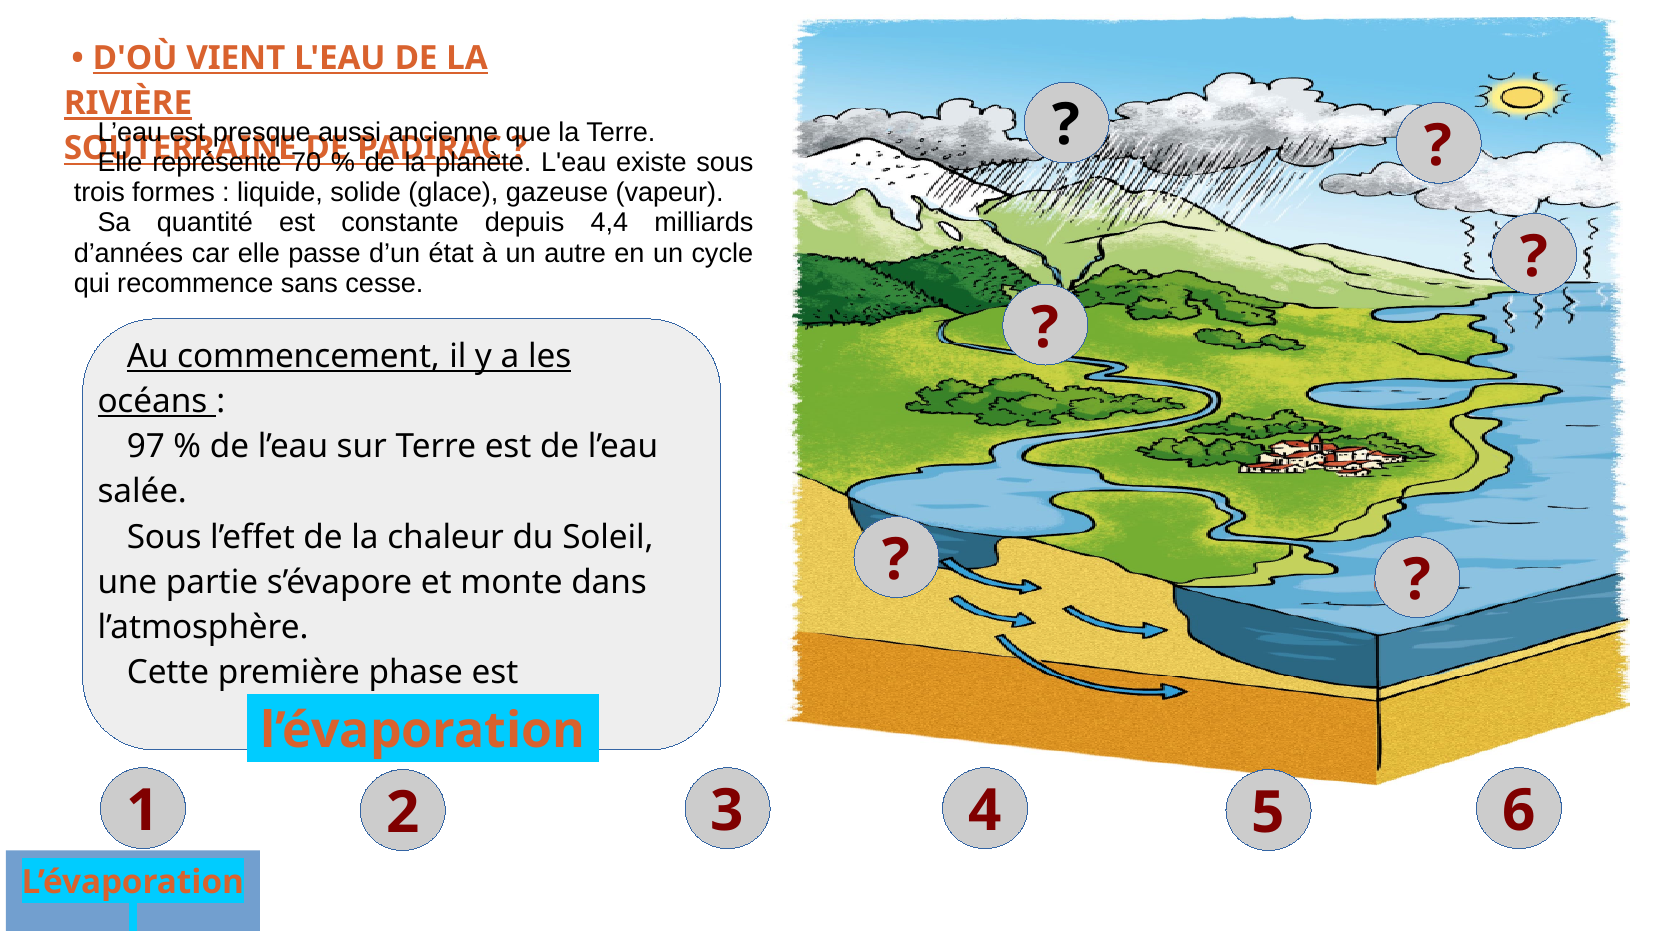

3
2
2
1
4
5
6
 • D'OÙ VIENT L'EAU DE LA RIVIÈRE
SOUTERRAINE DE PADIRAC ?
?
?
L’eau est presque aussi ancienne que la Terre.
Elle représente 70 % de la planète. L'eau existe sous trois formes : liquide, solide (glace), gazeuse (vapeur).
Sa quantité est constante depuis 4,4 milliards d’années car elle passe d’un état à un autre en un cycle qui recommence sans cesse.
?
?
Au commencement, il y a les océans :
97 % de l’eau sur Terre est de l’eau salée.
Sous l’effet de la chaleur du Soleil, une partie s’évapore et monte dans l’atmosphère.
Cette première phase est
 l’évaporation
?
?
1
3
4
6
2
5
L’évaporation